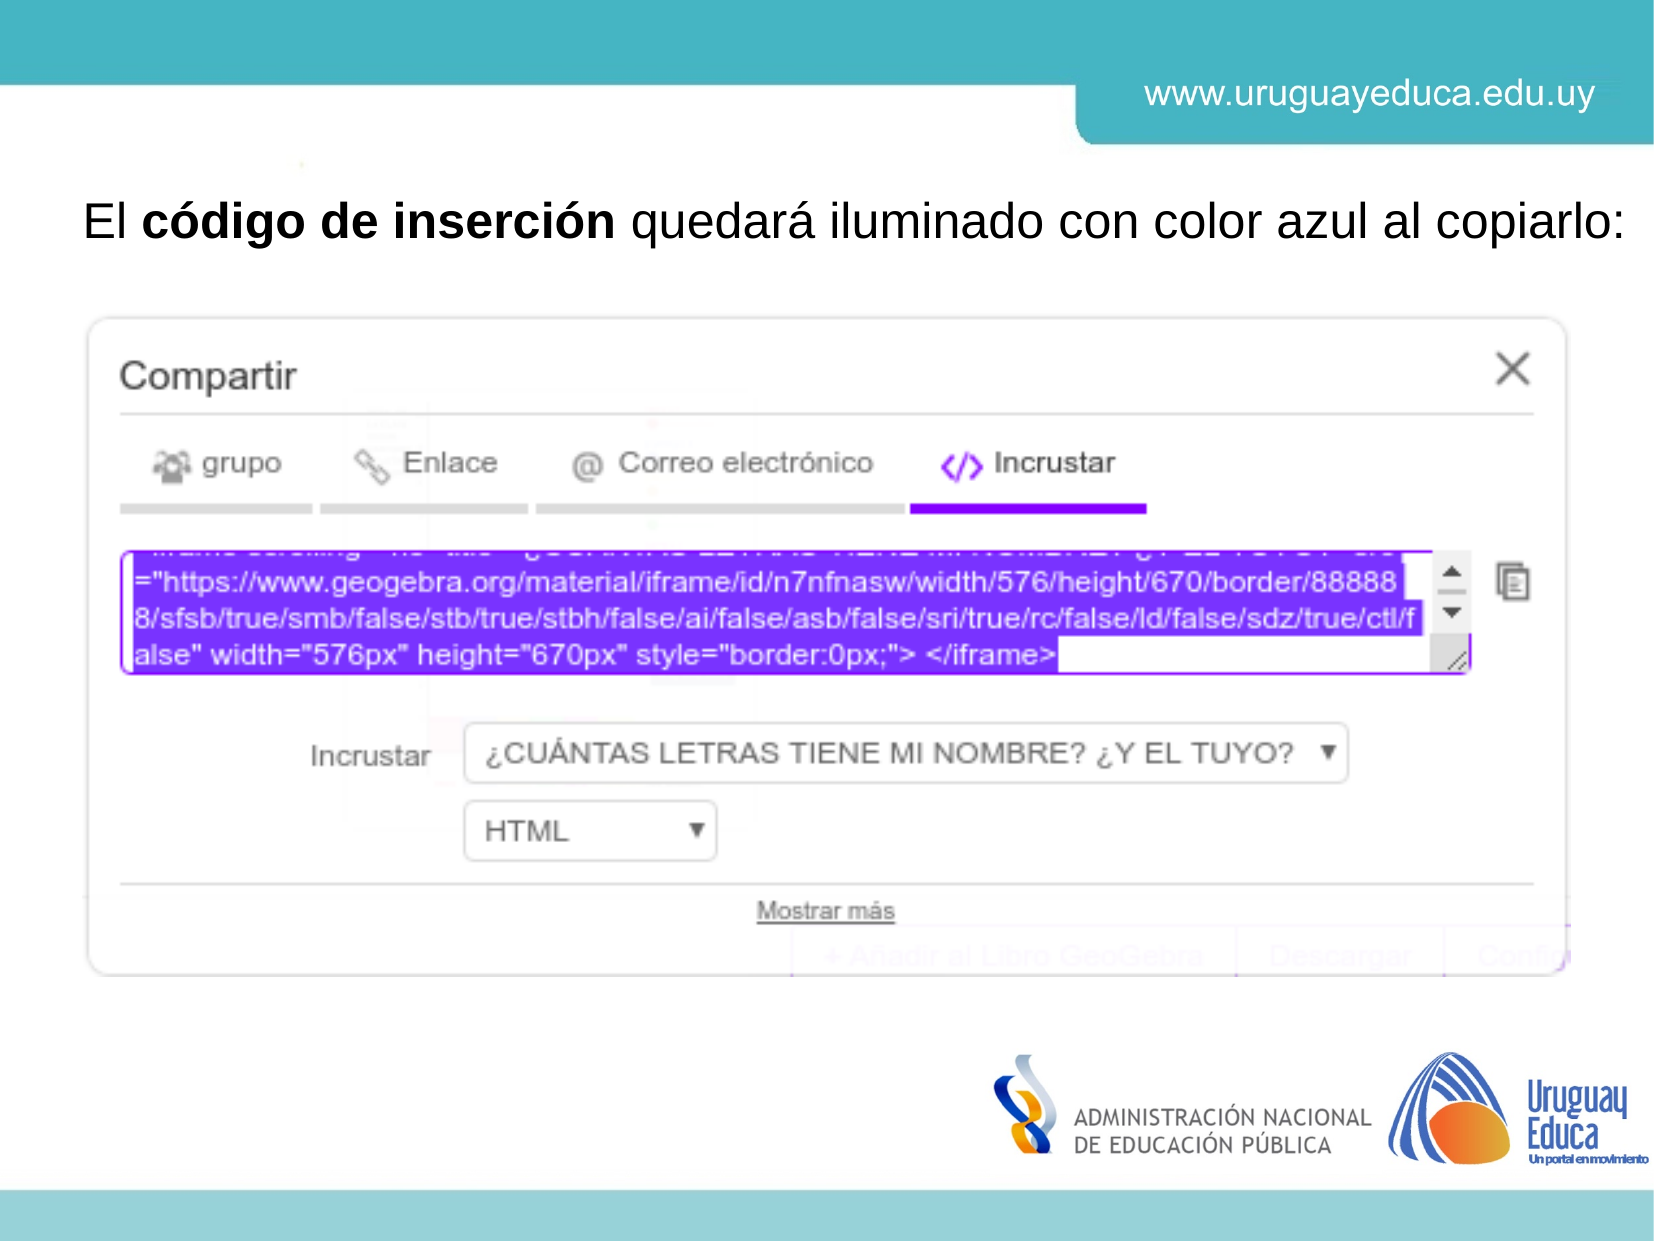

# El código de inserción quedará iluminado con color azul al copiarlo: